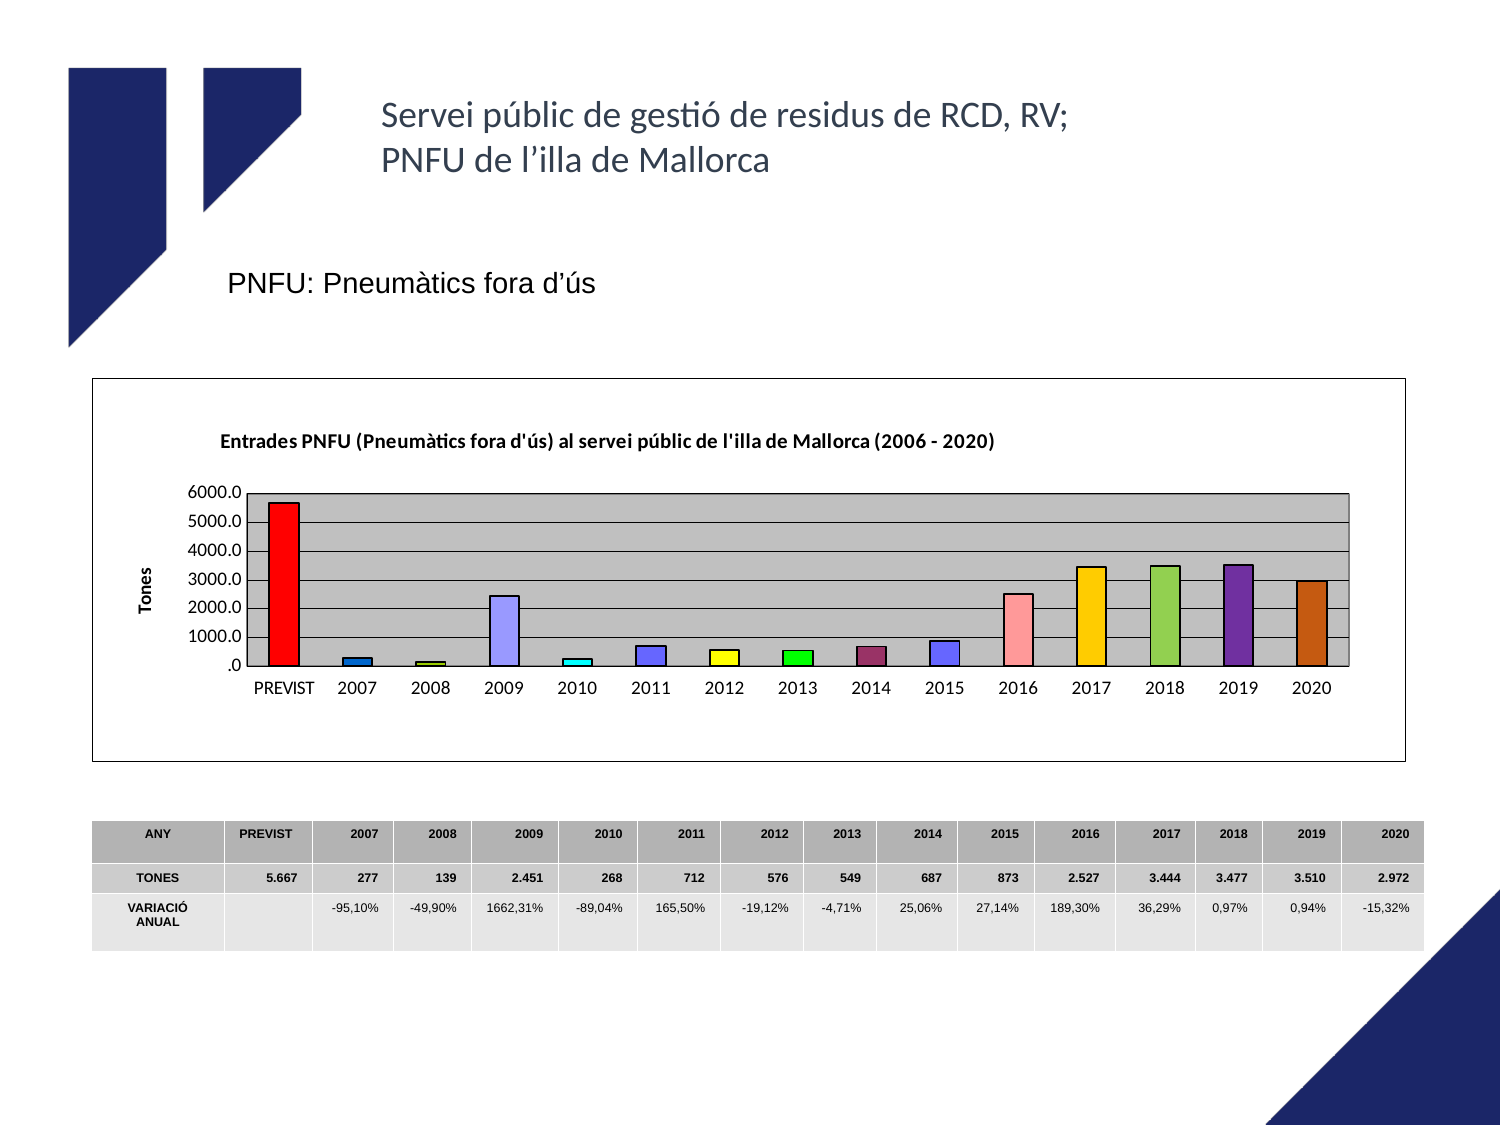

# Servei públic de gestió de residus de RCD, RV; PNFU de l’illa de Mallorca
PNFU: Pneumàtics fora d’ús
### Chart: Entrades PNFU (Pneumàtics fora d'ús) al servei públic de l'illa de Mallorca (2006 - 2020)
| Category | Fila 62 |
|---|---|
| PREVIST | 5667.0 |
| 2007 | 277.618 |
| 2008 | 139.082 |
| 2009 | 2451.052 |
| 2010 | 268.515 |
| 2011 | 712.897 |
| 2012 | 576.616 |
| 2013 | 549.43 |
| 2014 | 687.107 |
| 2015 | 873.558 |
| 2016 | 2527.171 |
| 2017 | 3444.297 |
| 2018 | 3477.636 |
| 2019 | 3510.378 |
| 2020 | 2972.62 || ANY | PREVIST | 2007 | 2008 | 2009 | 2010 | 2011 | 2012 | 2013 | 2014 | 2015 | 2016 | 2017 | 2018 | 2019 | 2020 |
| --- | --- | --- | --- | --- | --- | --- | --- | --- | --- | --- | --- | --- | --- | --- | --- |
| TONES | 5.667 | 277 | 139 | 2.451 | 268 | 712 | 576 | 549 | 687 | 873 | 2.527 | 3.444 | 3.477 | 3.510 | 2.972 |
| VARIACIÓ ANUAL | | -95,10% | -49,90% | 1662,31% | -89,04% | 165,50% | -19,12% | -4,71% | 25,06% | 27,14% | 189,30% | 36,29% | 0,97% | 0,94% | -15,32% |